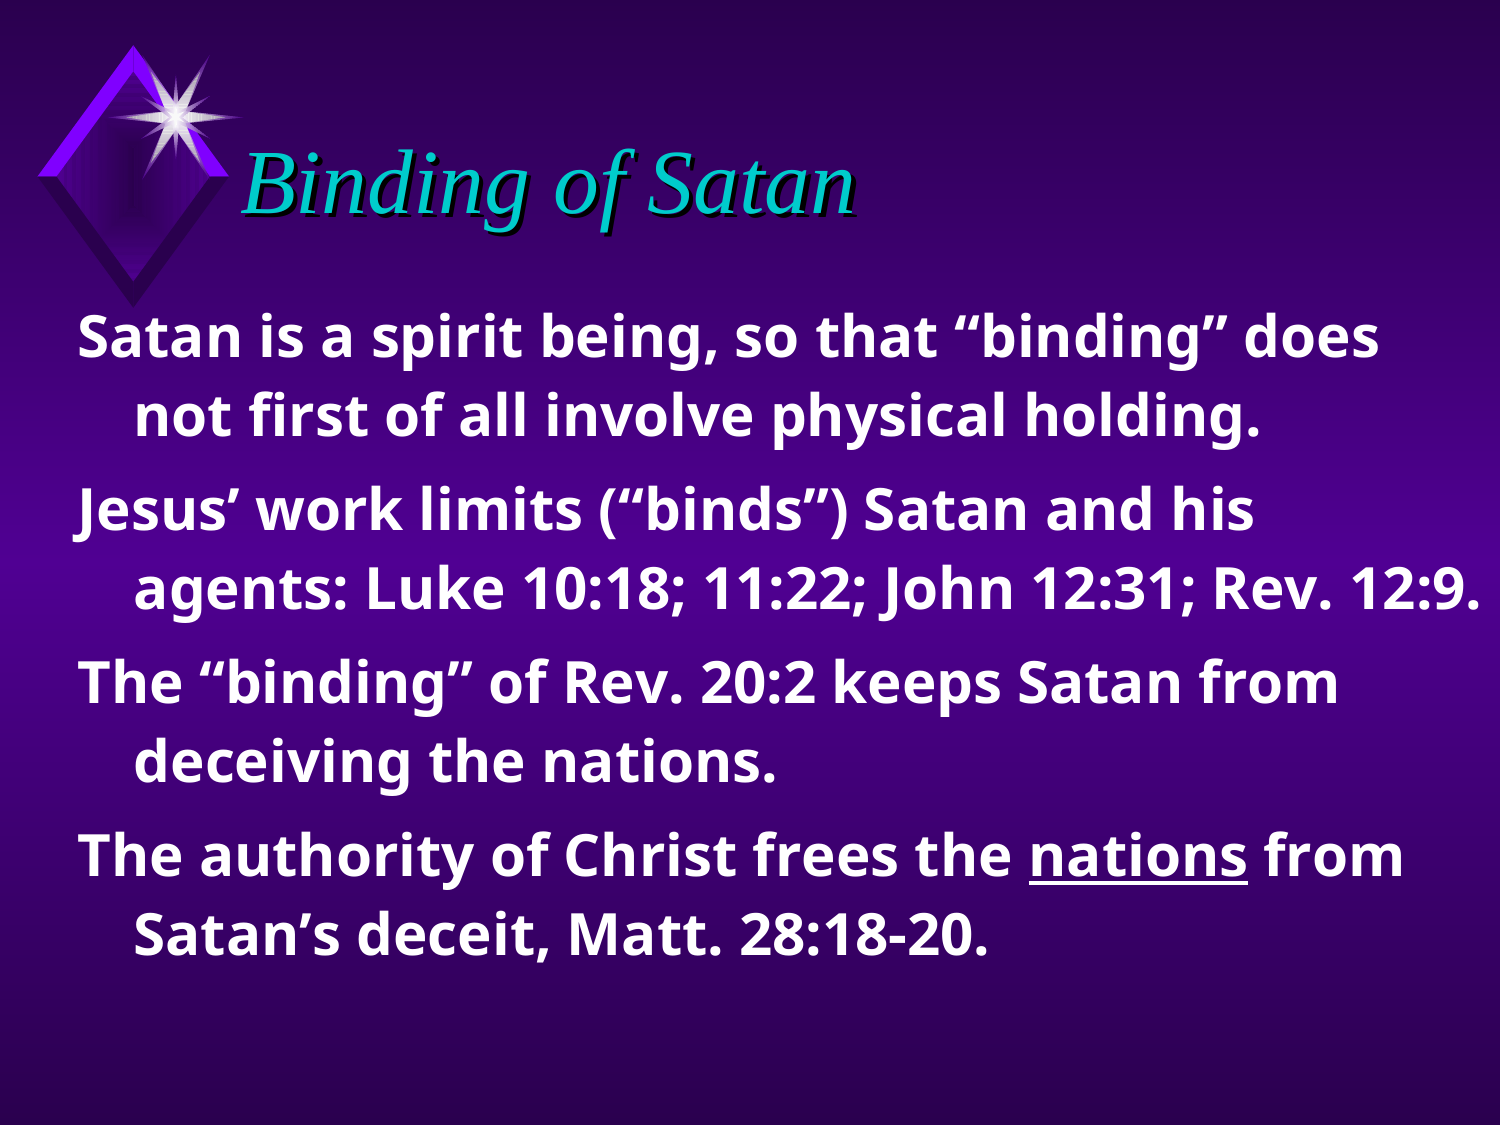

# Binding of Satan
Satan is a spirit being, so that “binding” does not first of all involve physical holding.
Jesus’ work limits (“binds”) Satan and his agents: Luke 10:18; 11:22; John 12:31; Rev. 12:9.
The “binding” of Rev. 20:2 keeps Satan from deceiving the nations.
The authority of Christ frees the nations from Satan’s deceit, Matt. 28:18-20.